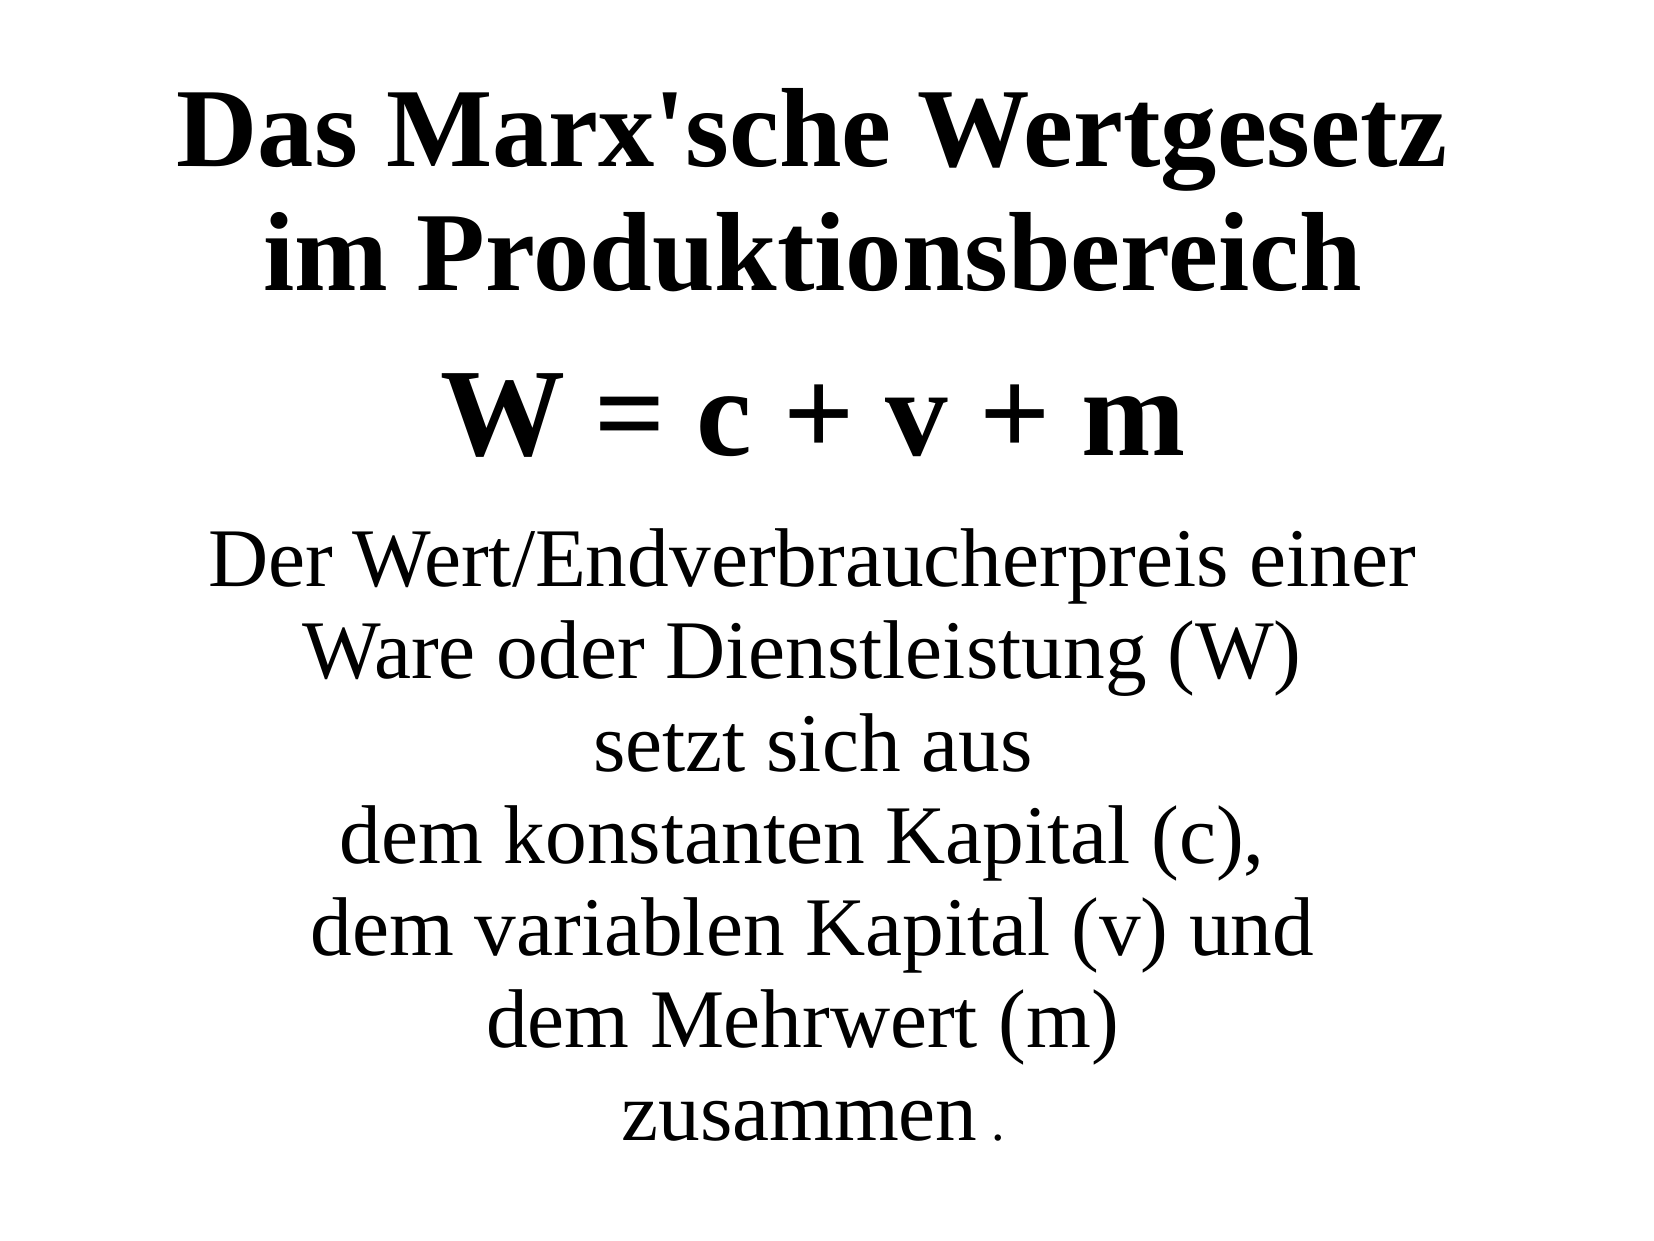

Das Marx'sche Wertgesetz
im Produktionsbereich
W = c + v + m
Der Wert/Endverbraucherpreis einer Ware oder Dienstleistung (W)
setzt sich aus
dem konstanten Kapital (c),
dem variablen Kapital (v) und
dem Mehrwert (m)
zusammen .